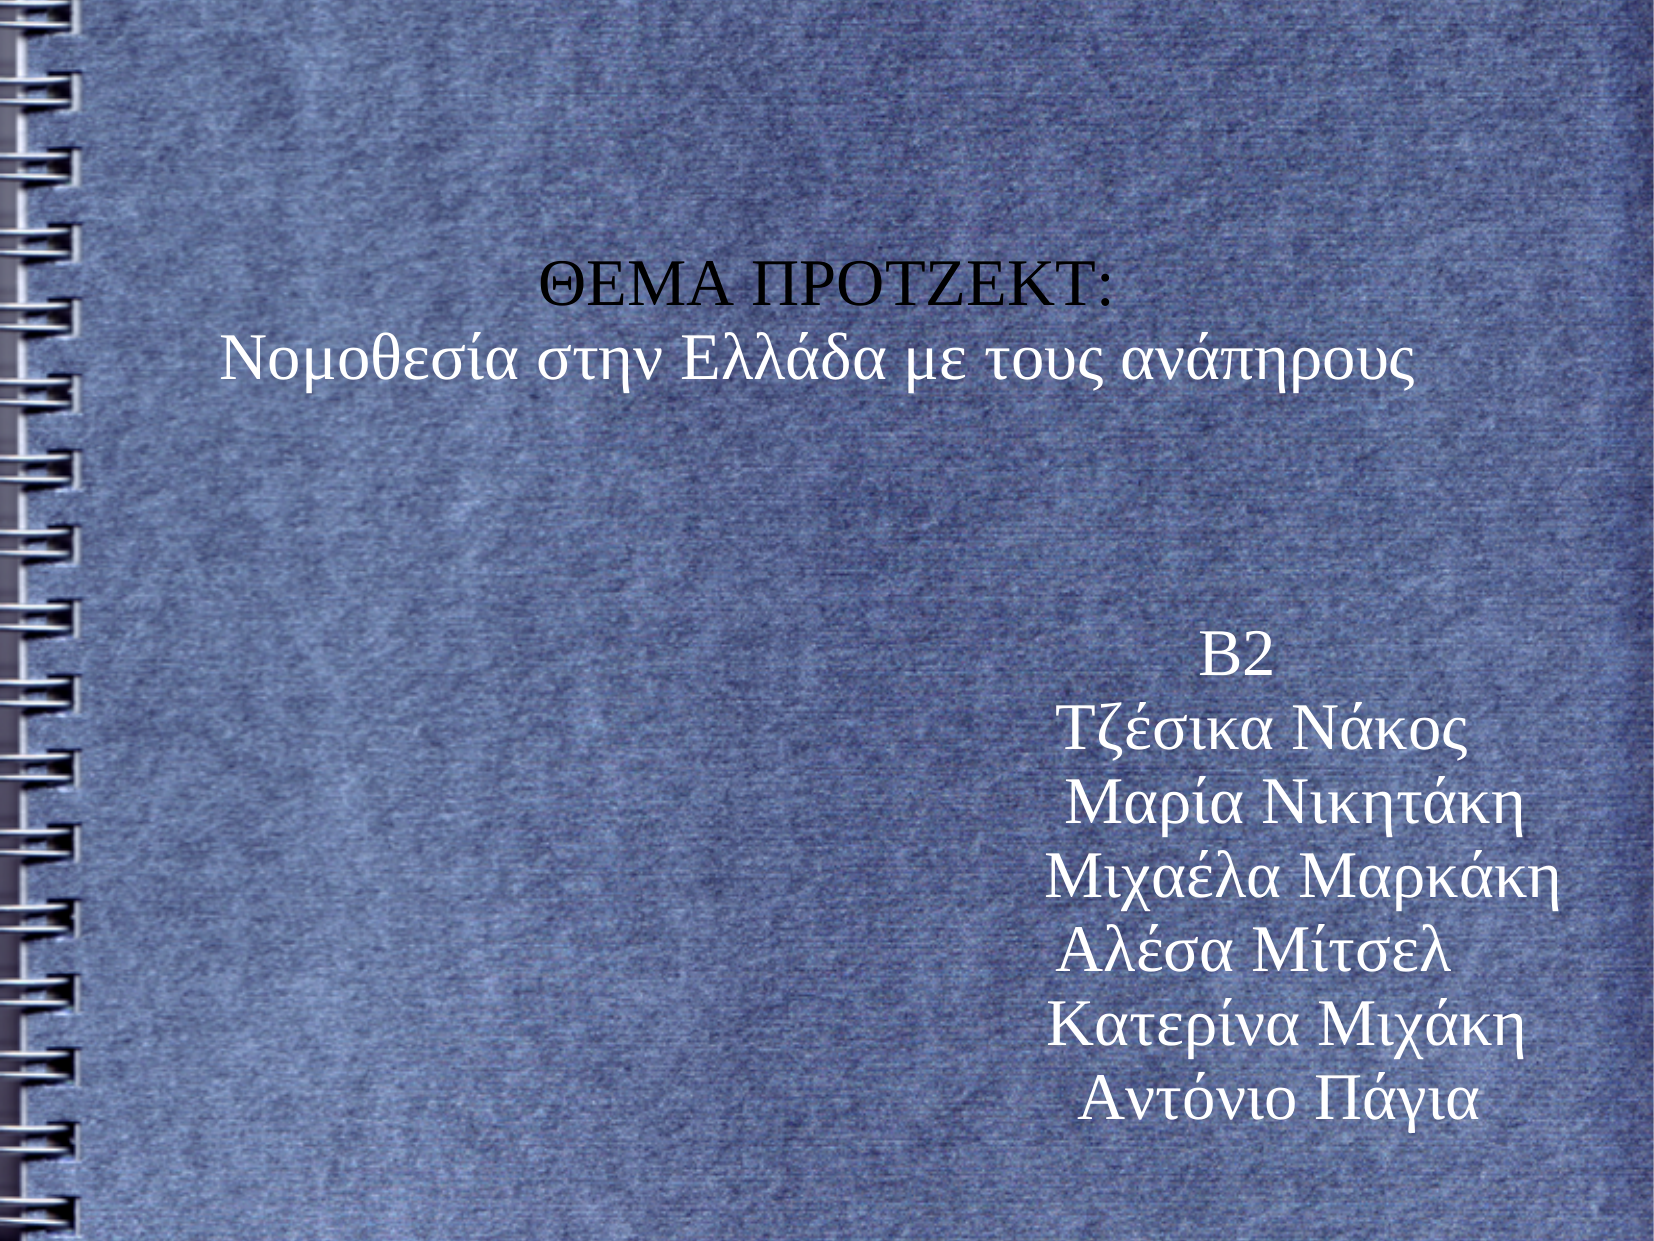

# ΘΕΜΑ ΠΡΟΤΖΕΚΤ:
Νομοθεσία στην Ελλάδα με τους ανάπηρους
 Β2
 Τζέσικα Νάκος
 Μαρία Νικητάκη
 Μιχαέλα Μαρκάκη
 Αλέσα Μίτσελ
 Κατερίνα Μιχάκη
 Αντόνιο Πάγια